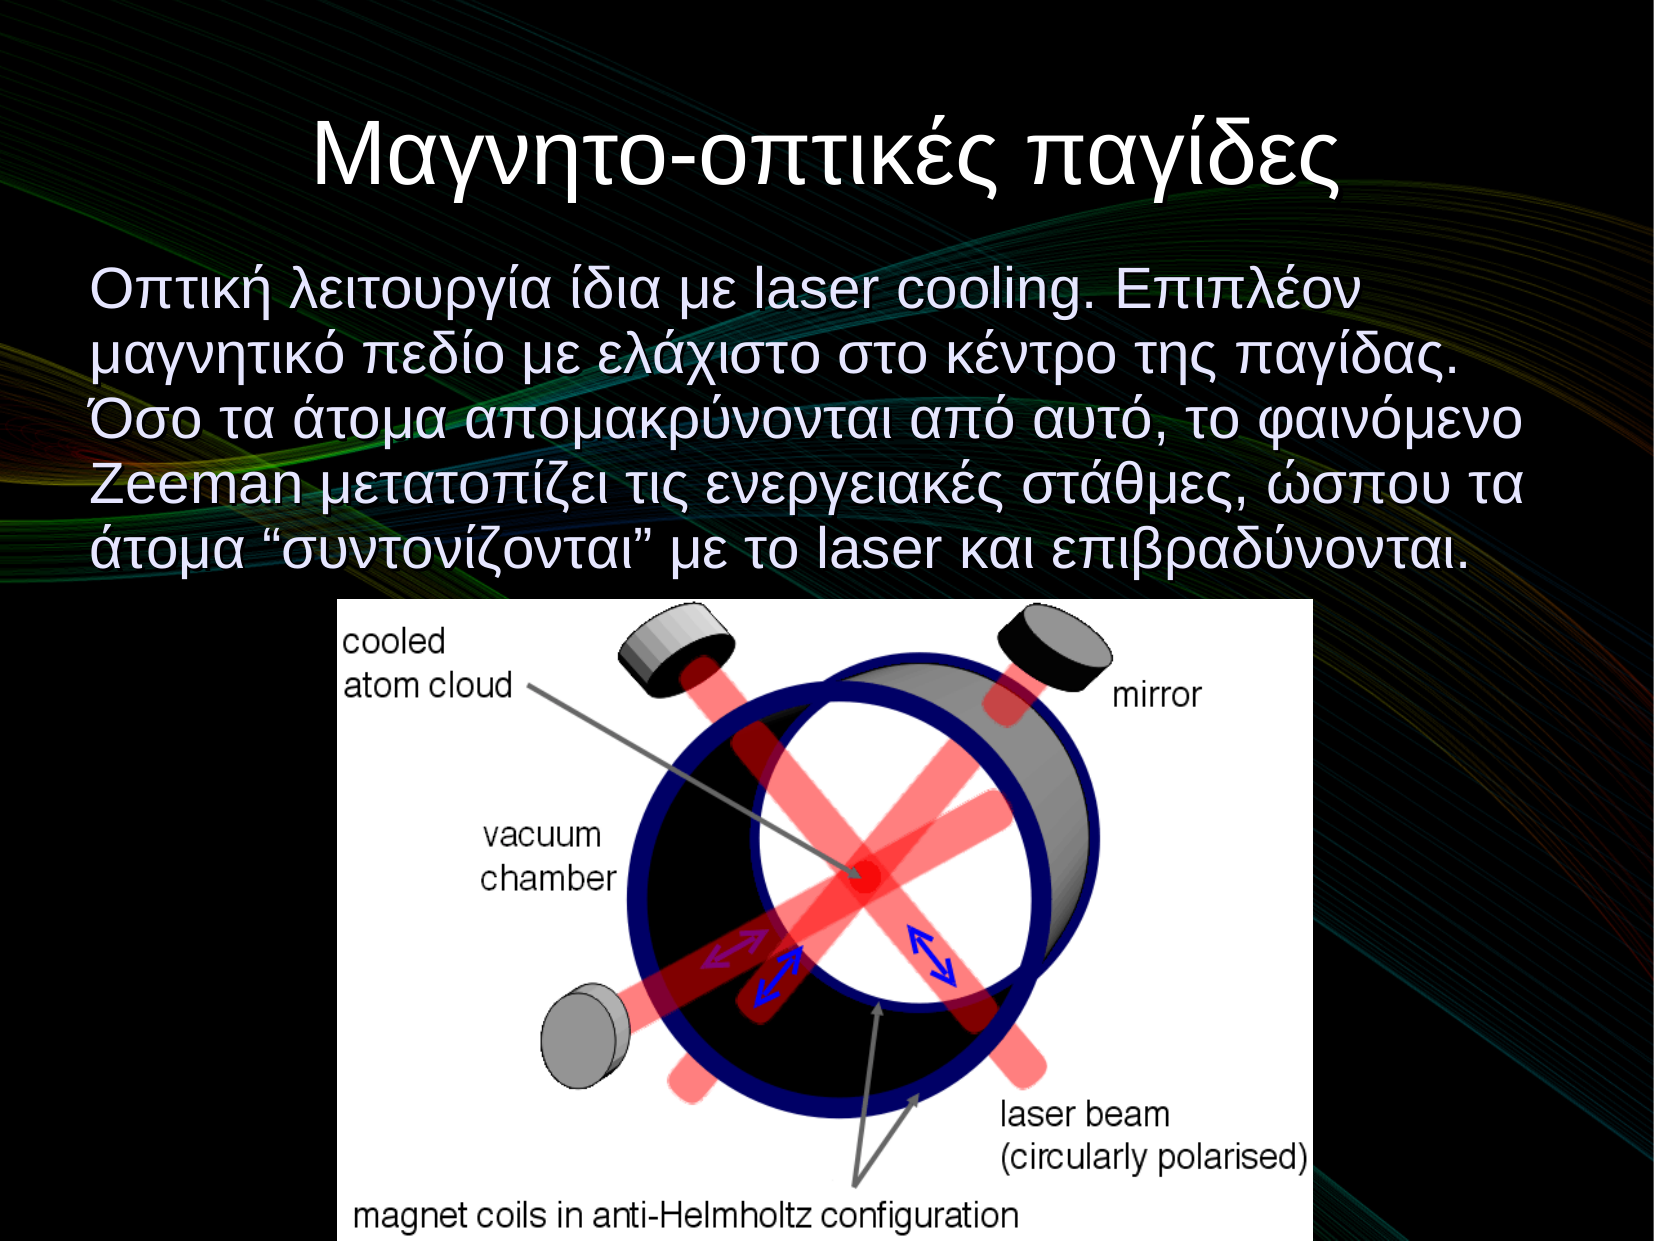

# Μαγνητο-οπτικές παγίδες
Οπτική λειτουργία ίδια με laser cooling. Επιπλέον μαγνητικό πεδίο με ελάχιστο στο κέντρο της παγίδας. Όσο τα άτομα απομακρύνονται από αυτό, το φαινόμενο Zeeman μετατοπίζει τις ενεργειακές στάθμες, ώσπου τα άτομα “συντονίζονται” με το laser και επιβραδύνονται.